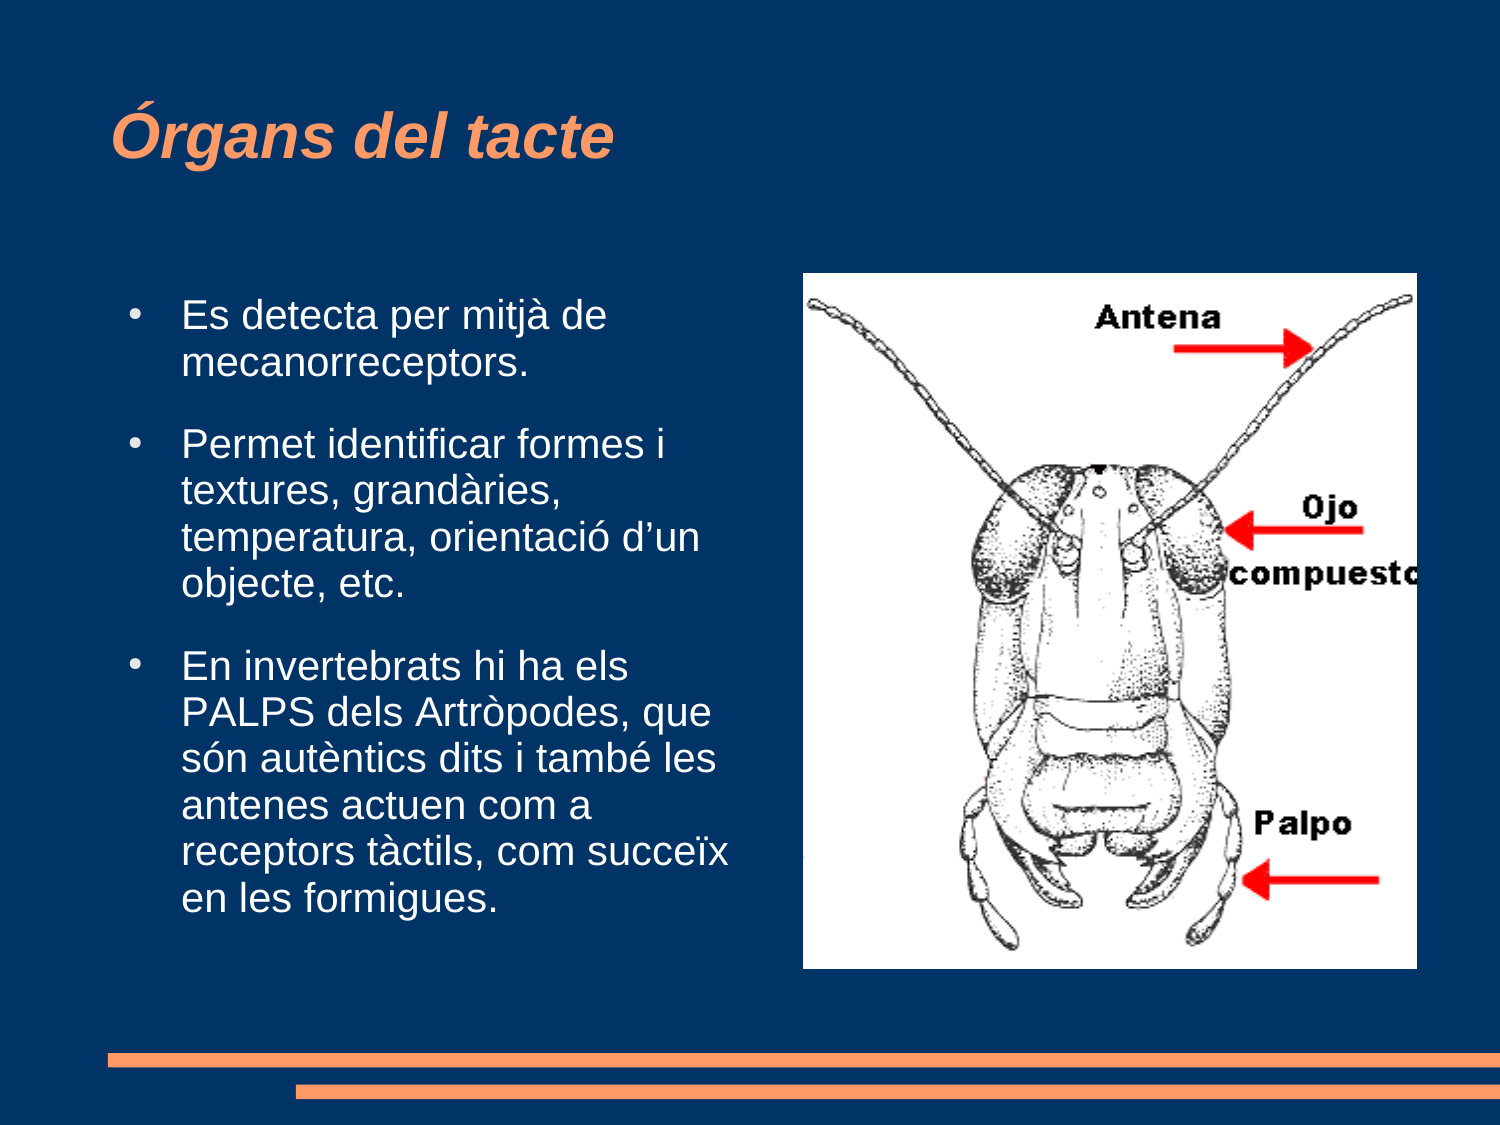

# Órgans del tacte
Es detecta per mitjà de mecanorreceptors.
Permet identificar formes i textures, grandàries, temperatura, orientació d’un objecte, etc.
En invertebrats hi ha els PALPS dels Artròpodes, que són autèntics dits i també les antenes actuen com a receptors tàctils, com succeïx en les formigues.